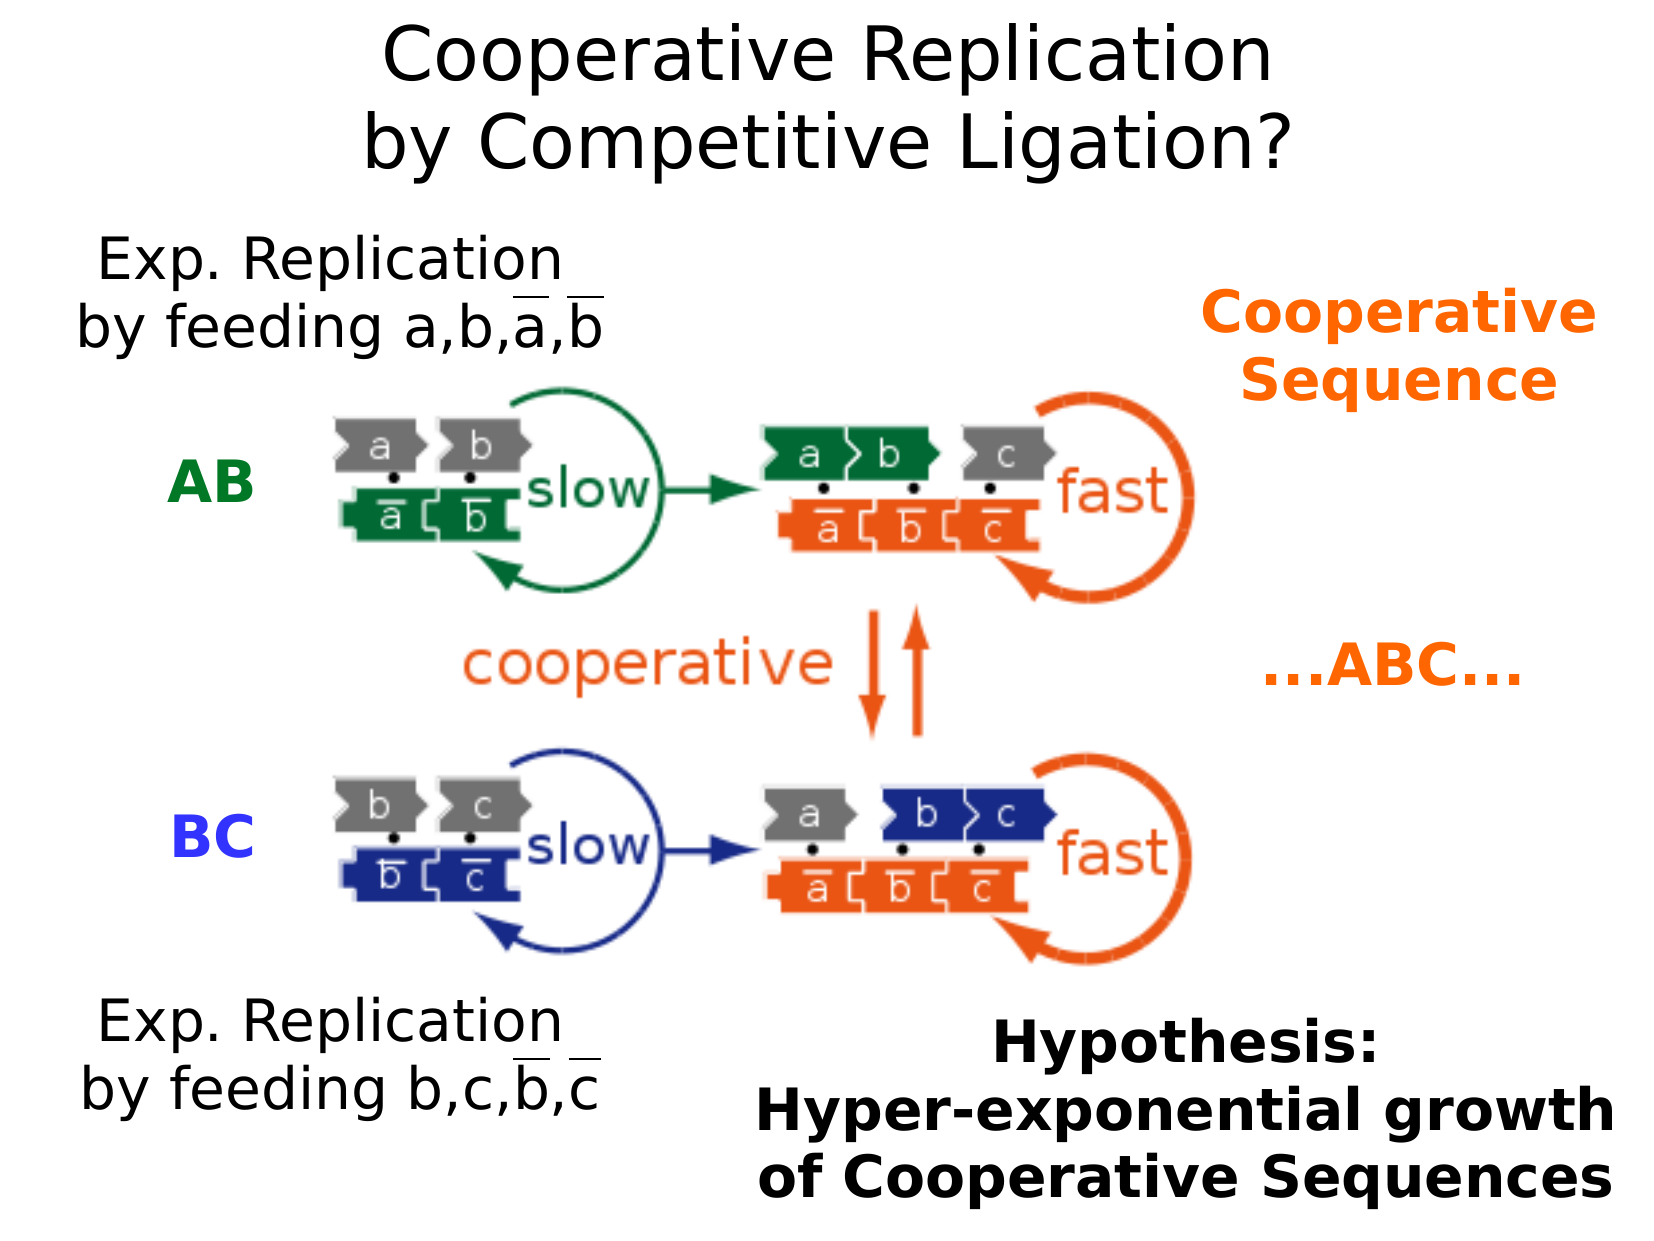

Cooperative Replication
by Competitive Ligation?
Exp. Replication
by feeding a,b,a,b
Cooperative
Sequence
# AB
...ABC...
BC
Hypothesis:
Hyper-exponential growth of Cooperative Sequences
Exp. Replication
by feeding b,c,b,c